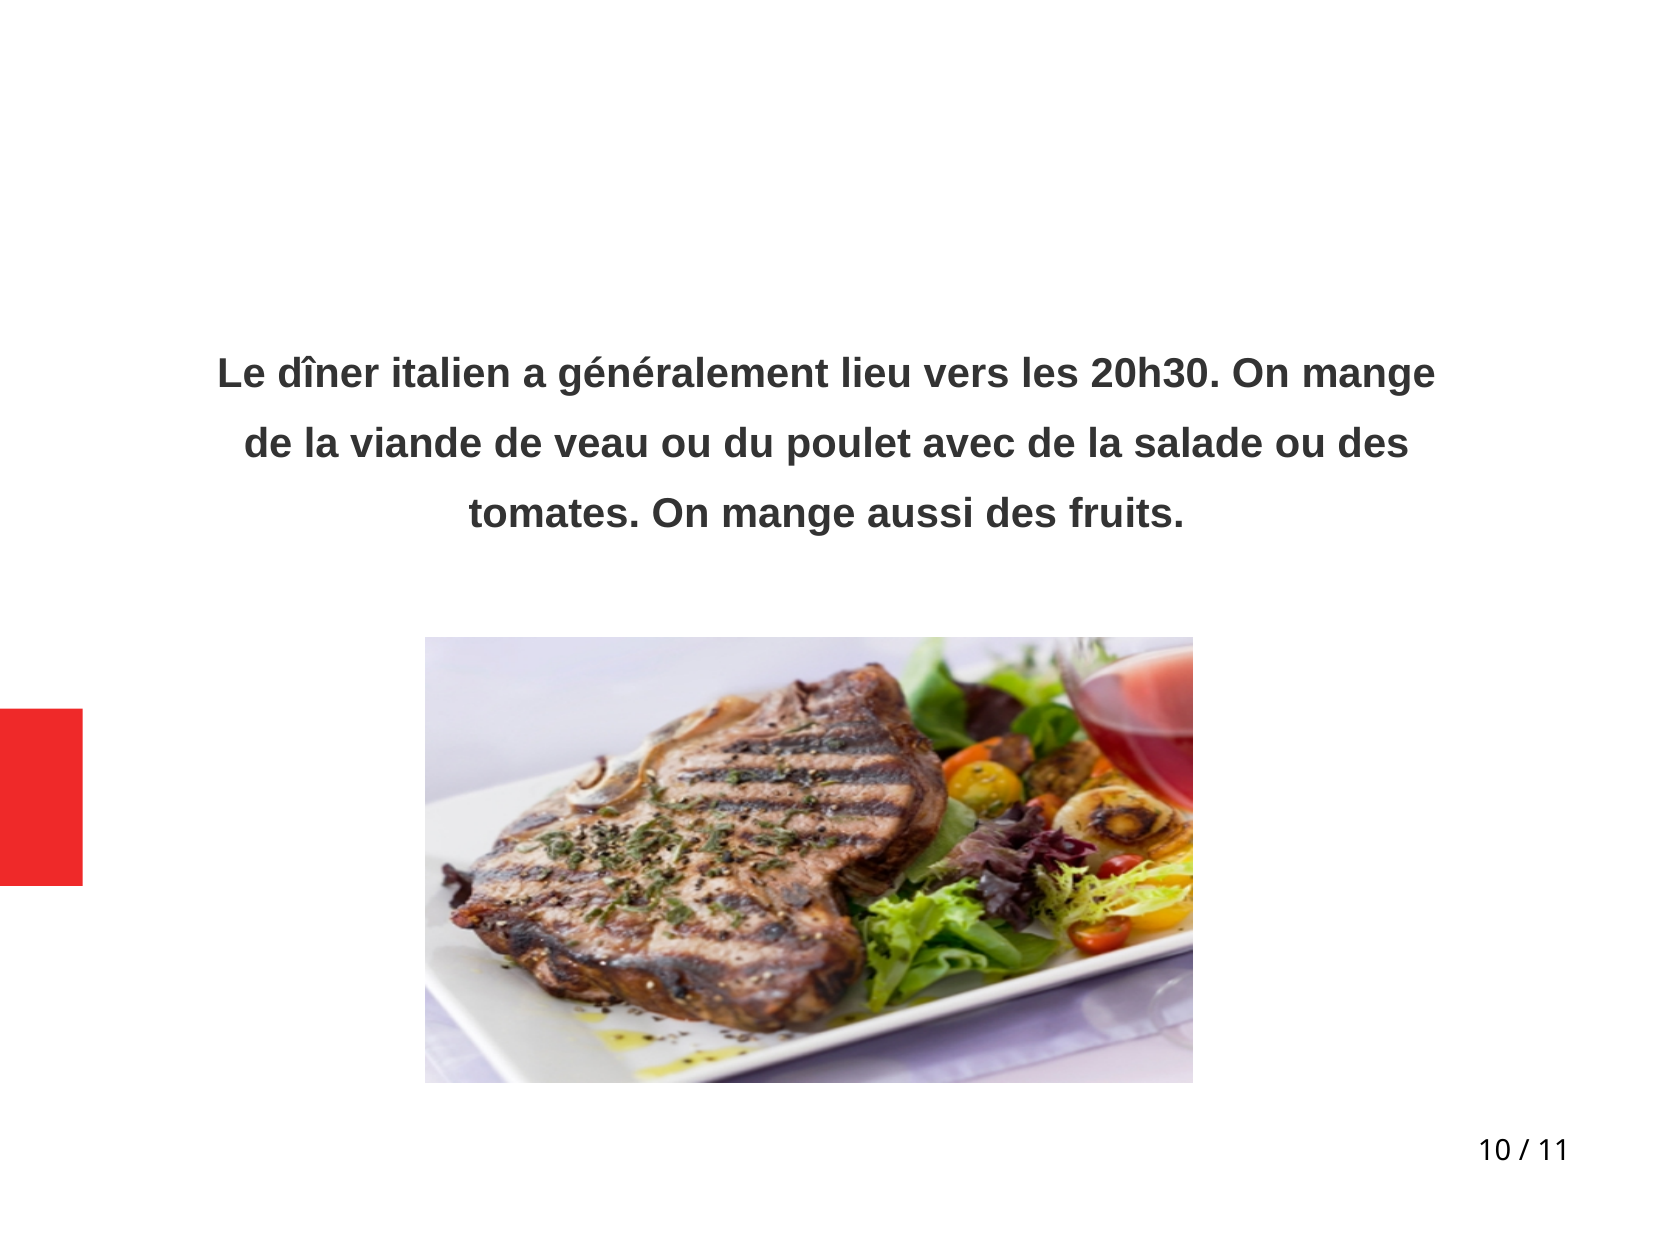

# Le dîner italien a généralement lieu vers les 20h30. On mange de la viande de veau ou du poulet avec de la salade ou des tomates. On mange aussi des fruits.
10